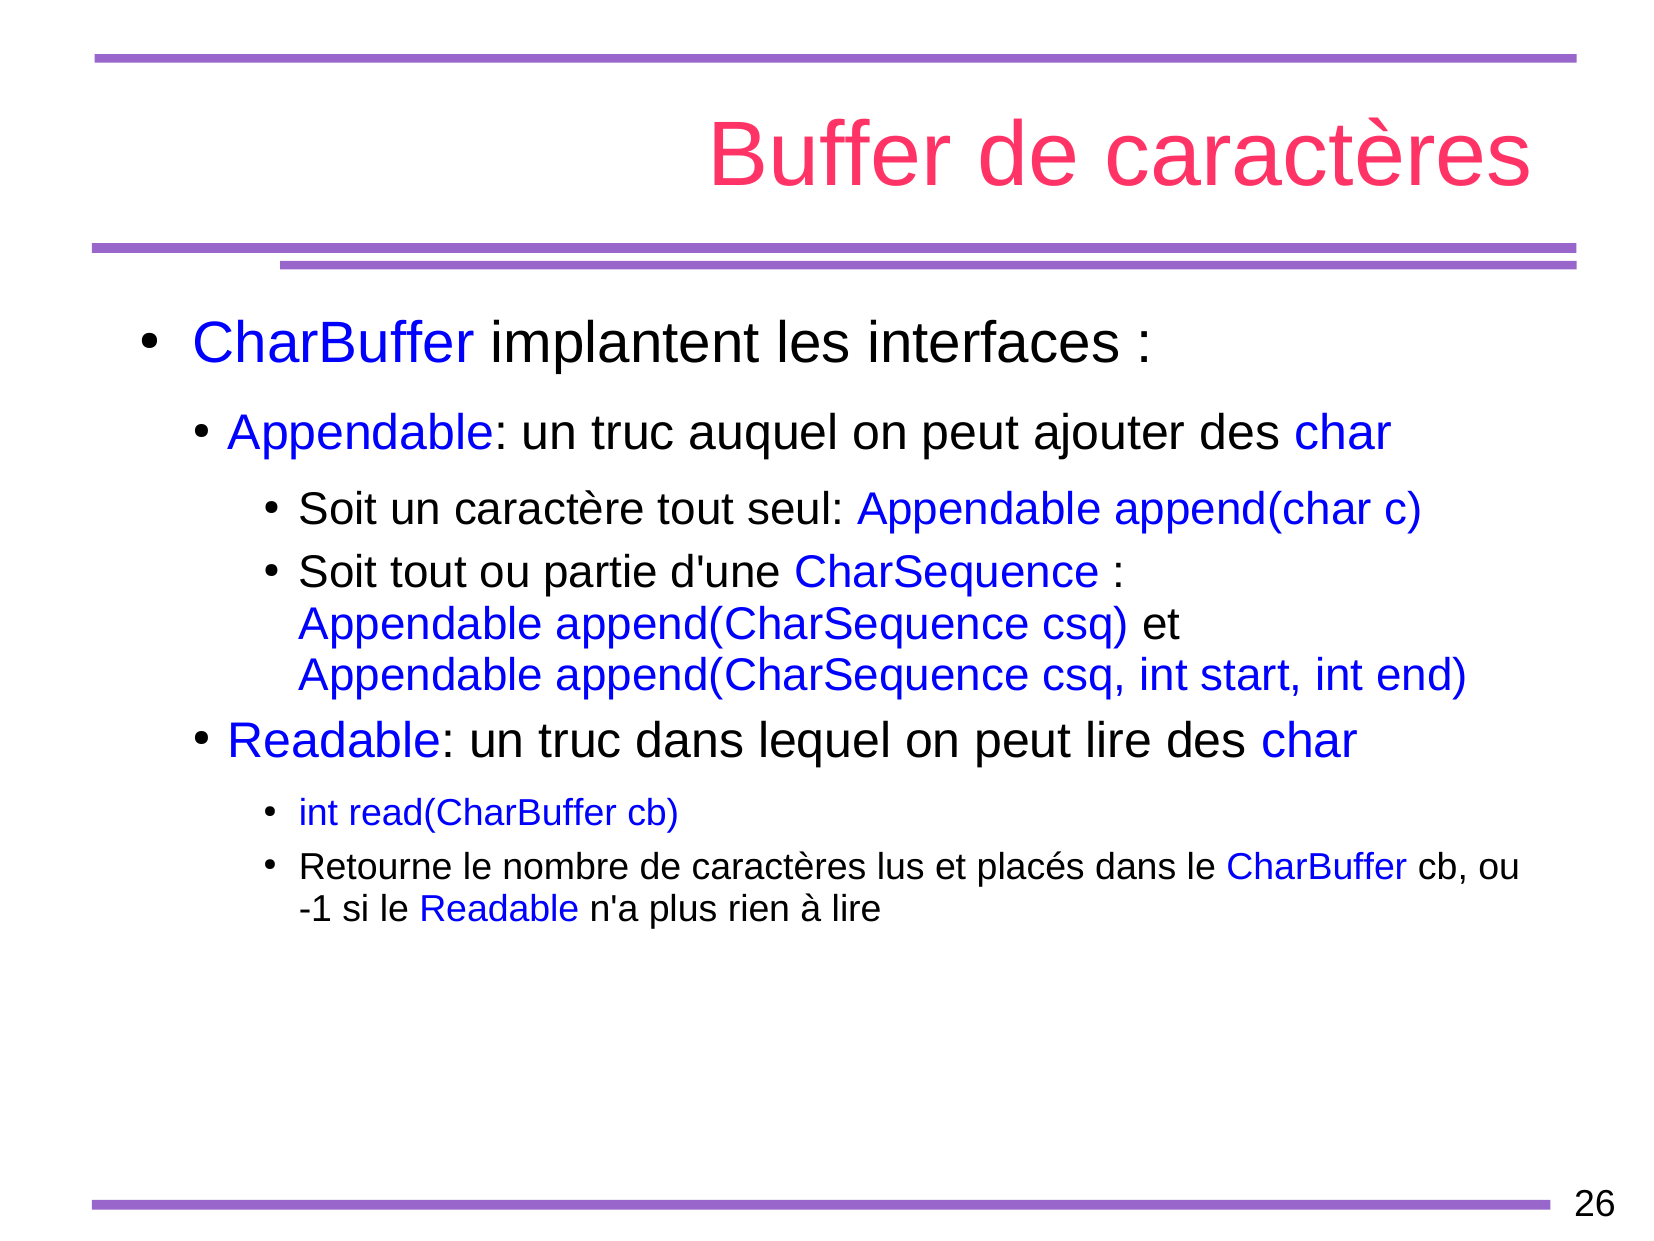

# Buffer de caractères
CharBuffer implantent les interfaces :
Appendable: un truc auquel on peut ajouter des char
Soit un caractère tout seul: Appendable append(char c)
Soit tout ou partie d'une CharSequence :
Appendable append(CharSequence csq) et
Appendable append(CharSequence csq, int start, int end)
Readable: un truc dans lequel on peut lire des char
int read(CharBuffer cb)
Retourne le nombre de caractères lus et placés dans le CharBuffer cb, ou -1 si le Readable n'a plus rien à lire